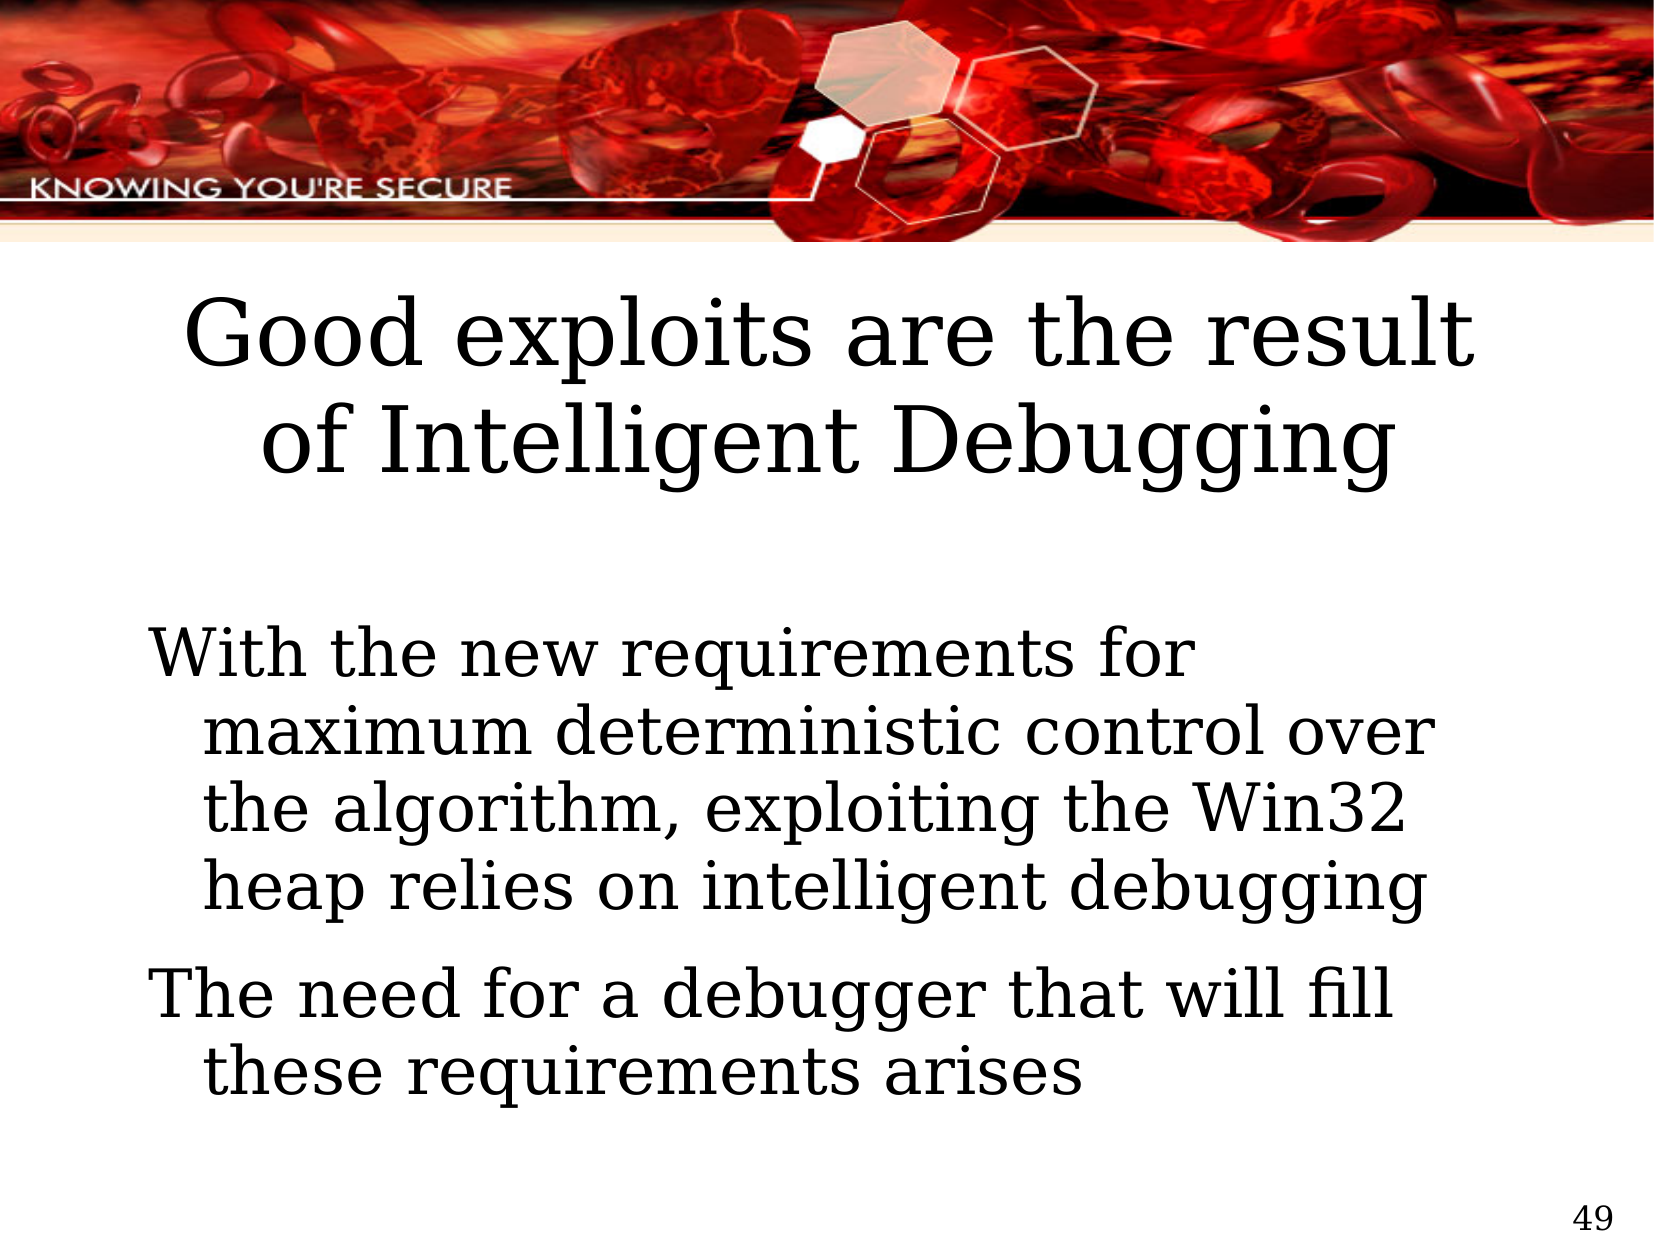

# Good exploits are the result of Intelligent Debugging
With the new requirements for maximum deterministic control over the algorithm, exploiting the Win32 heap relies on intelligent debugging
The need for a debugger that will fill these requirements arises